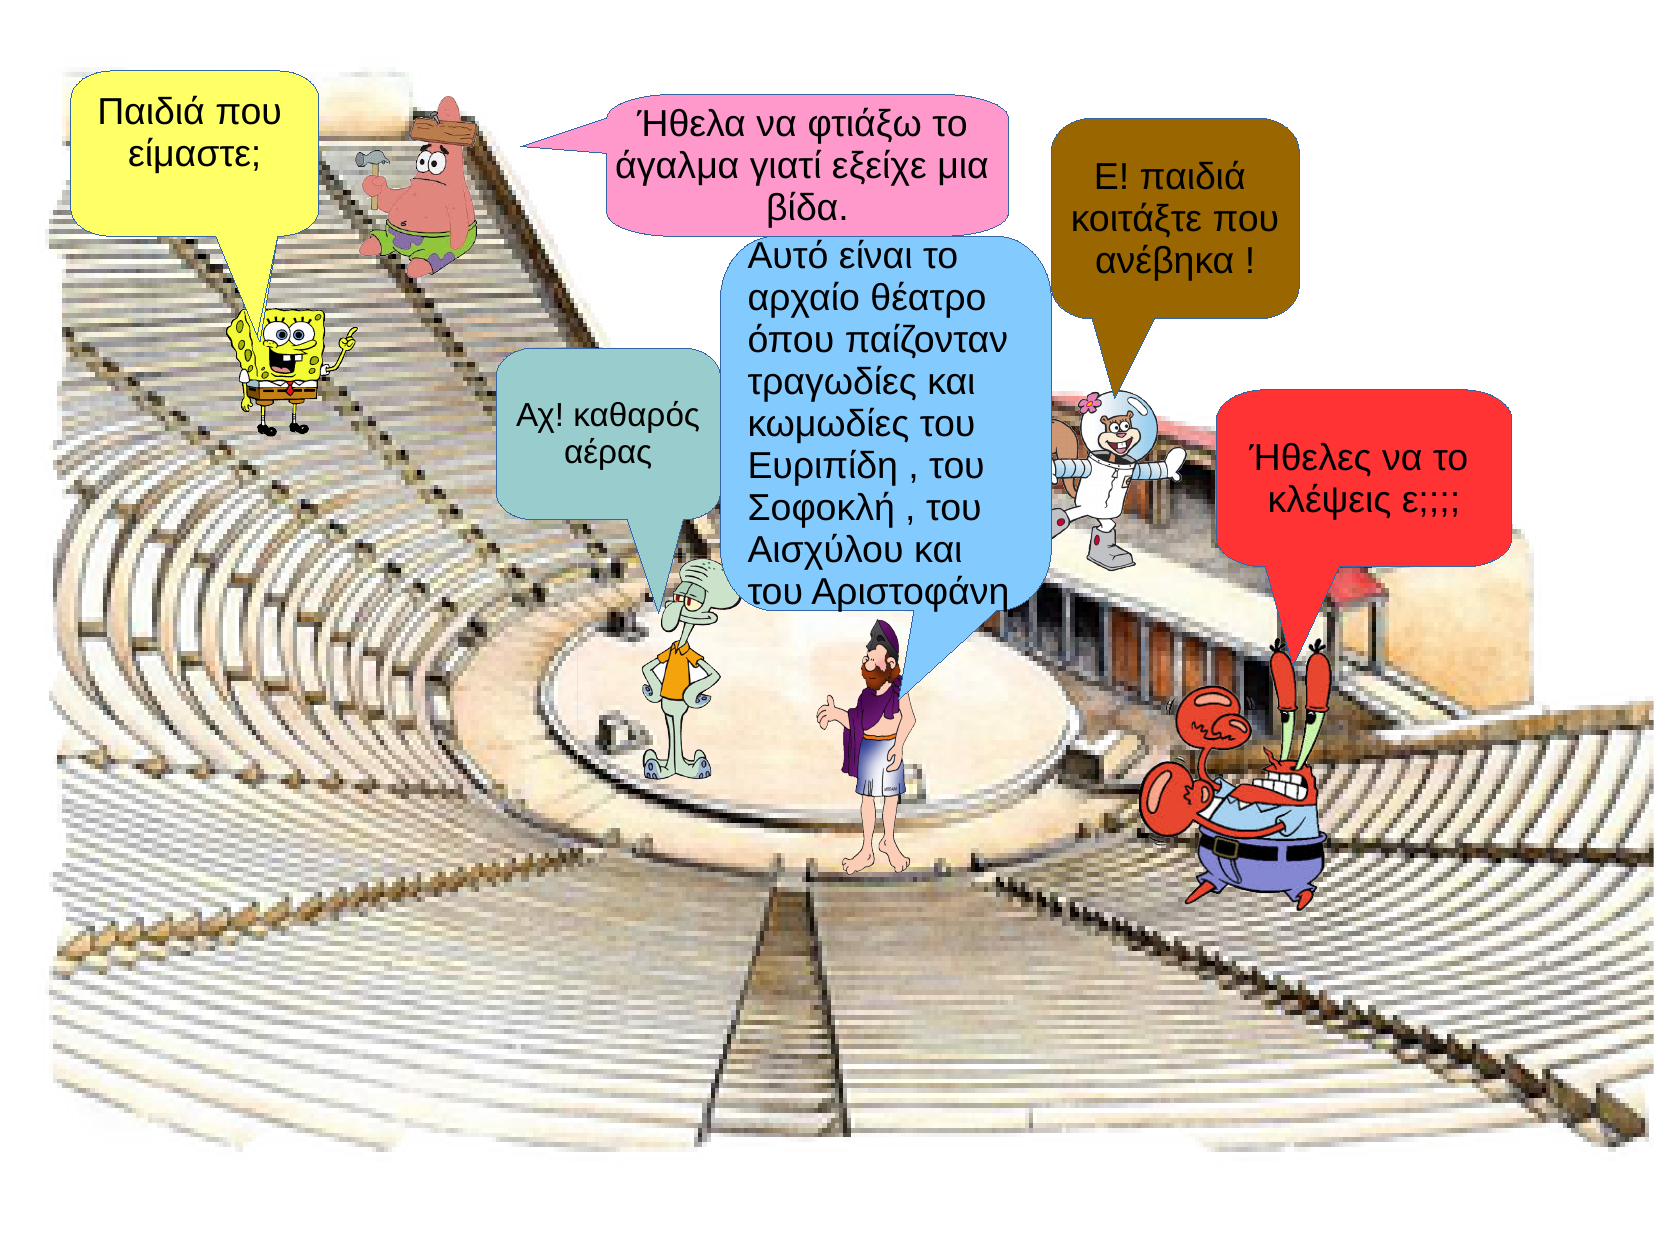

Χέει Πάτρικ
πώς έγινες
έτσι.
Παιδιά που
είμαστε;
Ήθελα να φτιάξω το
άγαλμα γιατί εξείχε μια
βίδα.
Ε! παιδιά
κοιτάξτε που
ανέβηκα !
Αυτό είναι το
αρχαίο θέατρο
όπου παίζονταν
τραγωδίες και
κωμωδίες του
Ευριπίδη , του
Σοφοκλή , του
Αισχύλου και
του Αριστοφάνη
Αχ! καθαρός
αέρας
Ήθελες να το
κλέψεις ε;;;;